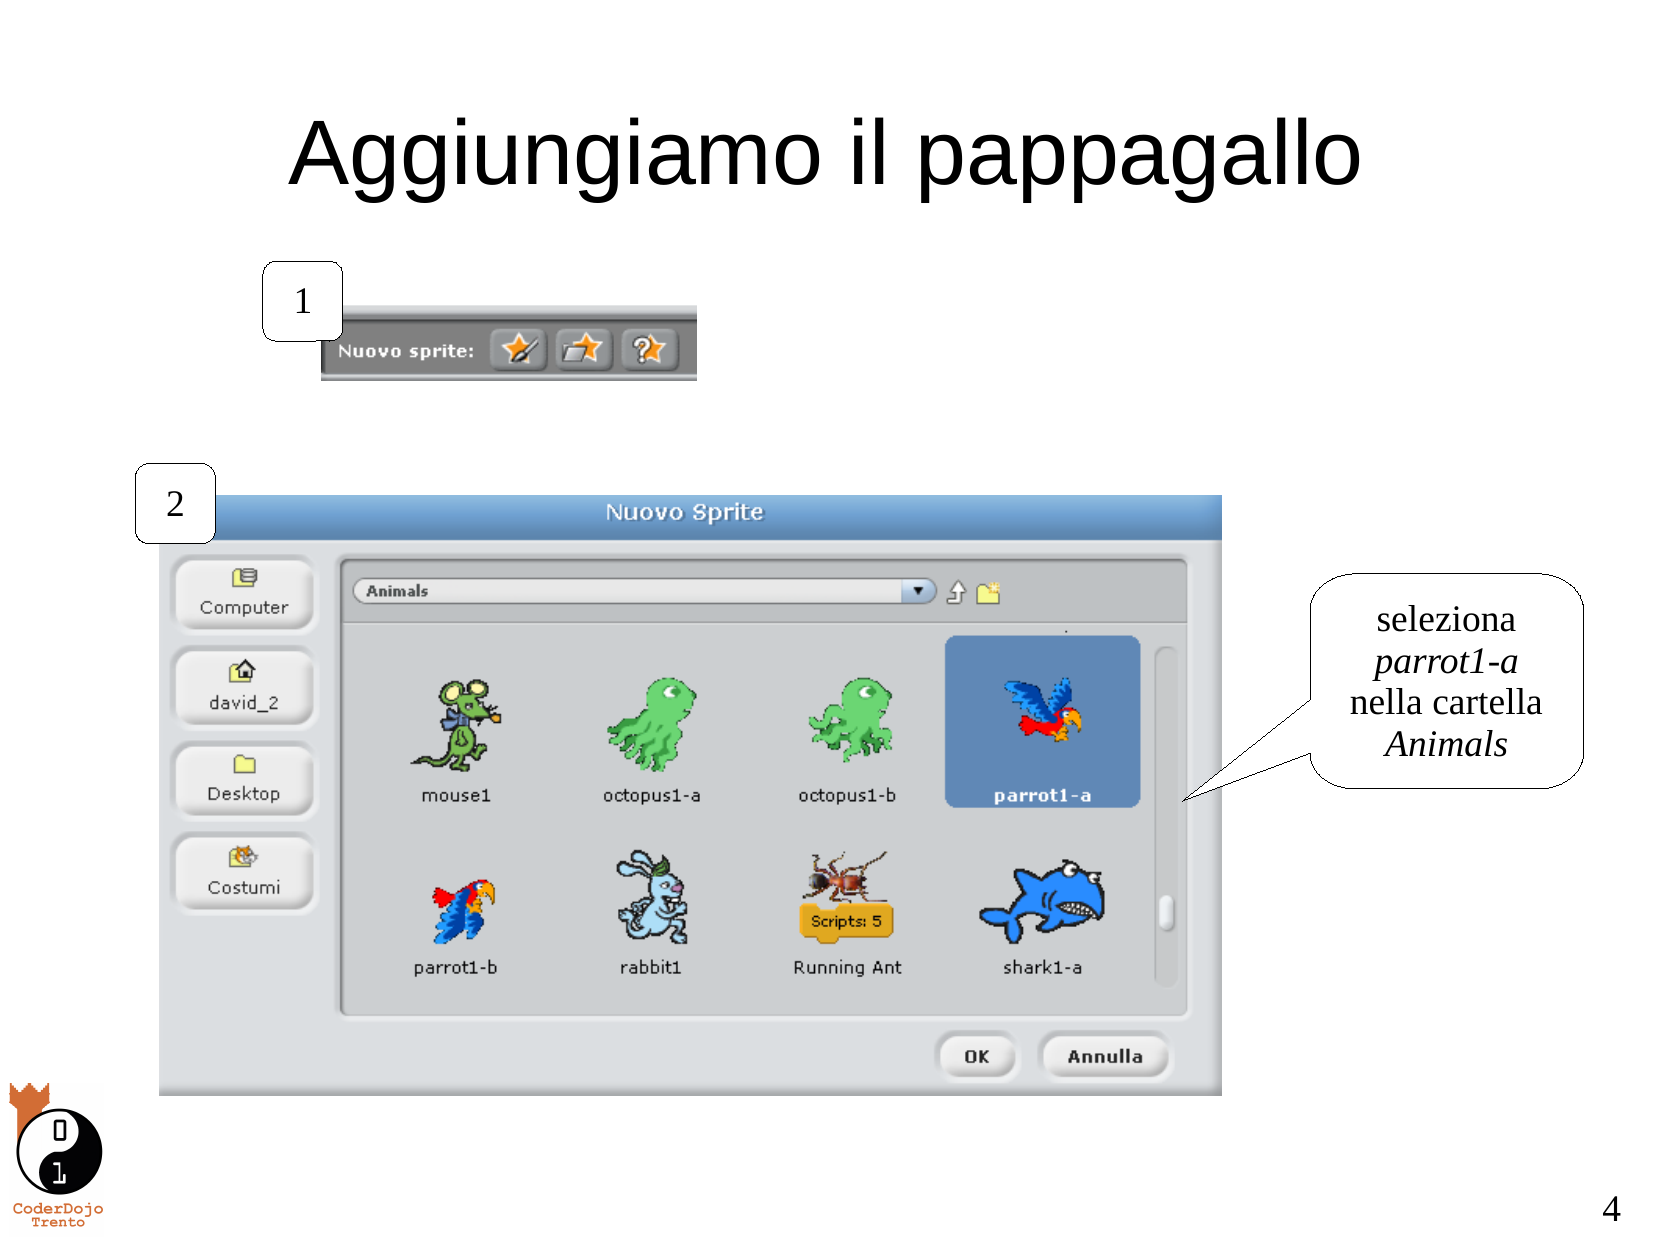

# Aggiungiamo il pappagallo
1
2
seleziona parrot1-a nella cartella Animals
4